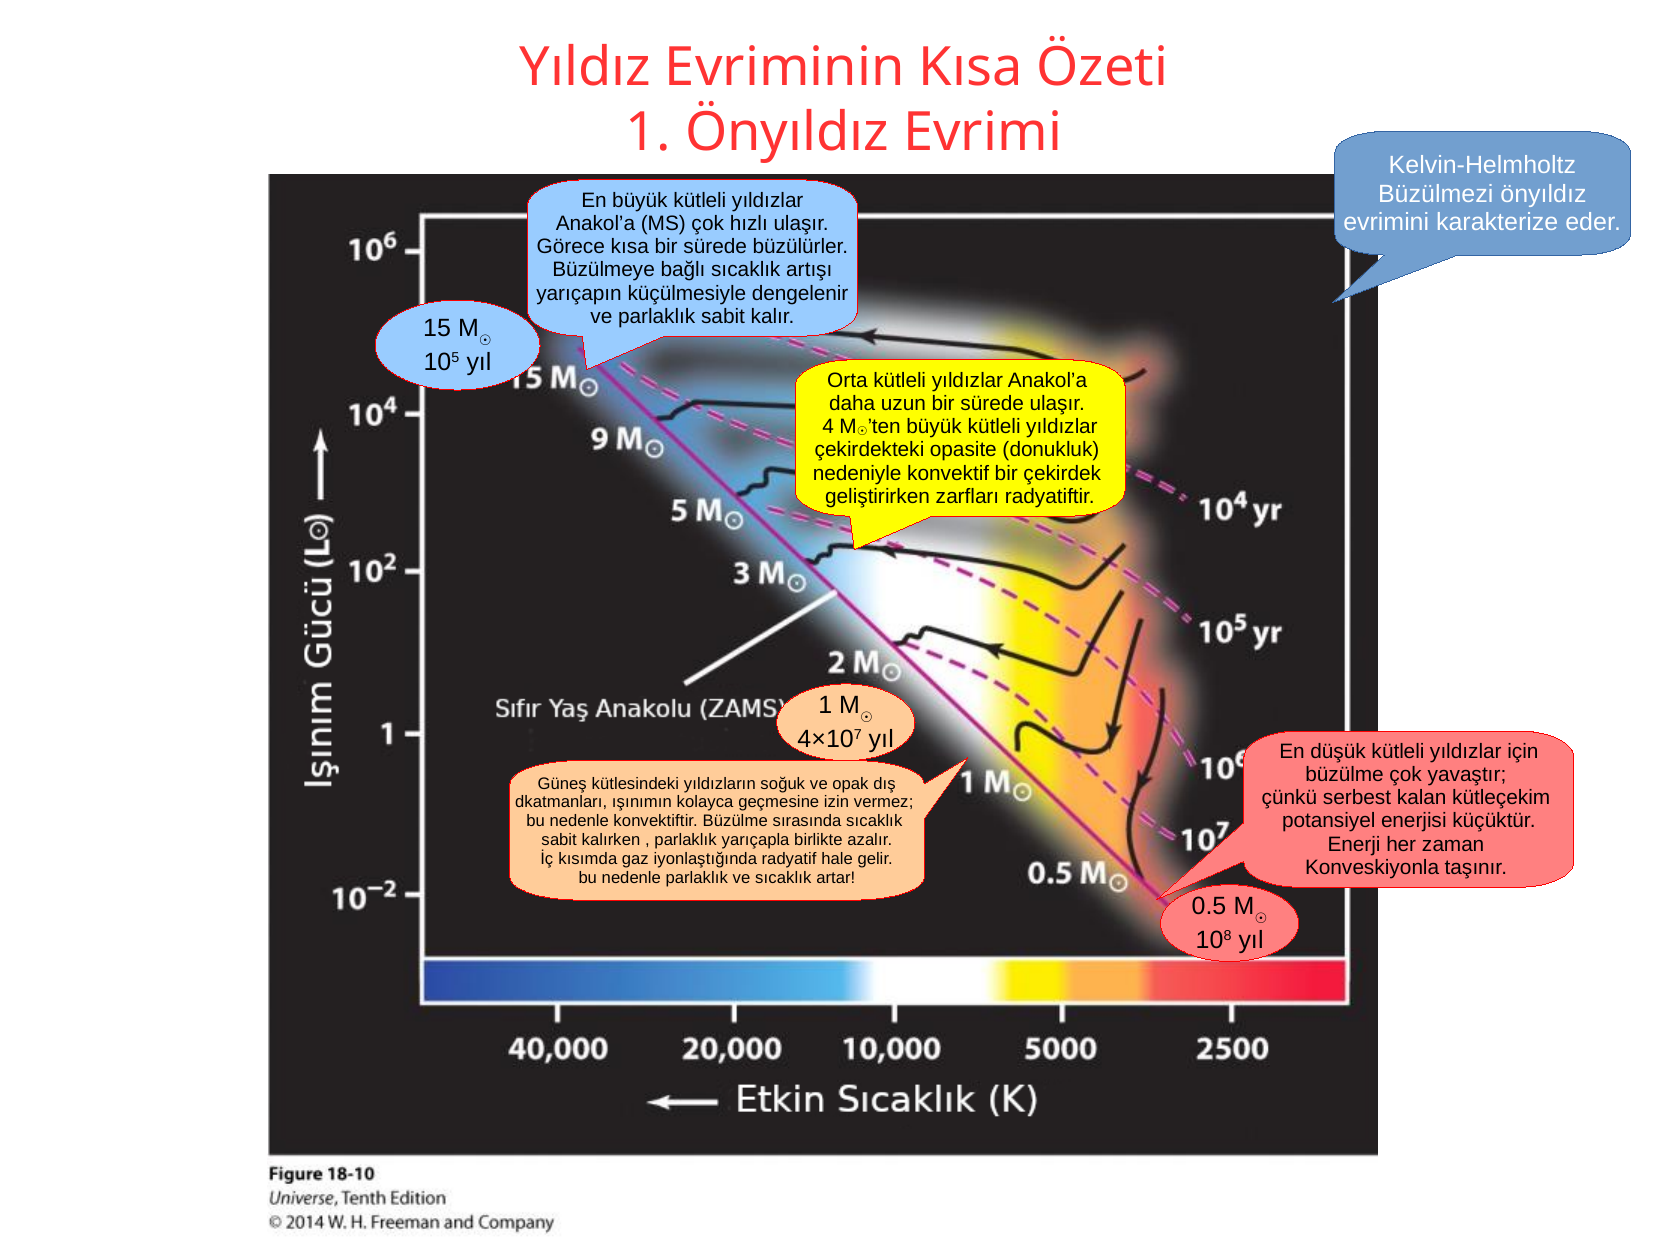

# Yıldız Evriminin Kısa Özeti 1. Önyıldız Evrimi
Kelvin-Helmholtz
Büzülmezi önyıldız
evrimini karakterize eder.
En büyük kütleli yıldızlar
Anakol’a (MS) çok hızlı ulaşır.
Görece kısa bir sürede büzülürler.
Büzülmeye bağlı sıcaklık artışı
yarıçapın küçülmesiyle dengelenir
ve parlaklık sabit kalır.
15 M☉
105 yıl
Orta kütleli yıldızlar Anakol’a
daha uzun bir sürede ulaşır.
4 M☉’ten büyük kütleli yıldızlar
çekirdekteki opasite (donukluk)
nedeniyle konvektif bir çekirdek
geliştirirken zarfları radyatiftir.
1 M☉
4×107 yıl
En düşük kütleli yıldızlar için
büzülme çok yavaştır;
çünkü serbest kalan kütleçekim
potansiyel enerjisi küçüktür.
Enerji her zaman
Konveskiyonla taşınır.
Güneş kütlesindeki yıldızların soğuk ve opak dış
dkatmanları, ışınımın kolayca geçmesine izin vermez;
bu nedenle konvektiftir. Büzülme sırasında sıcaklık
sabit kalırken , parlaklık yarıçapla birlikte azalır.
İç kısımda gaz iyonlaştığında radyatif hale gelir.
bu nedenle parlaklık ve sıcaklık artar!
0.5 M☉
108 yıl